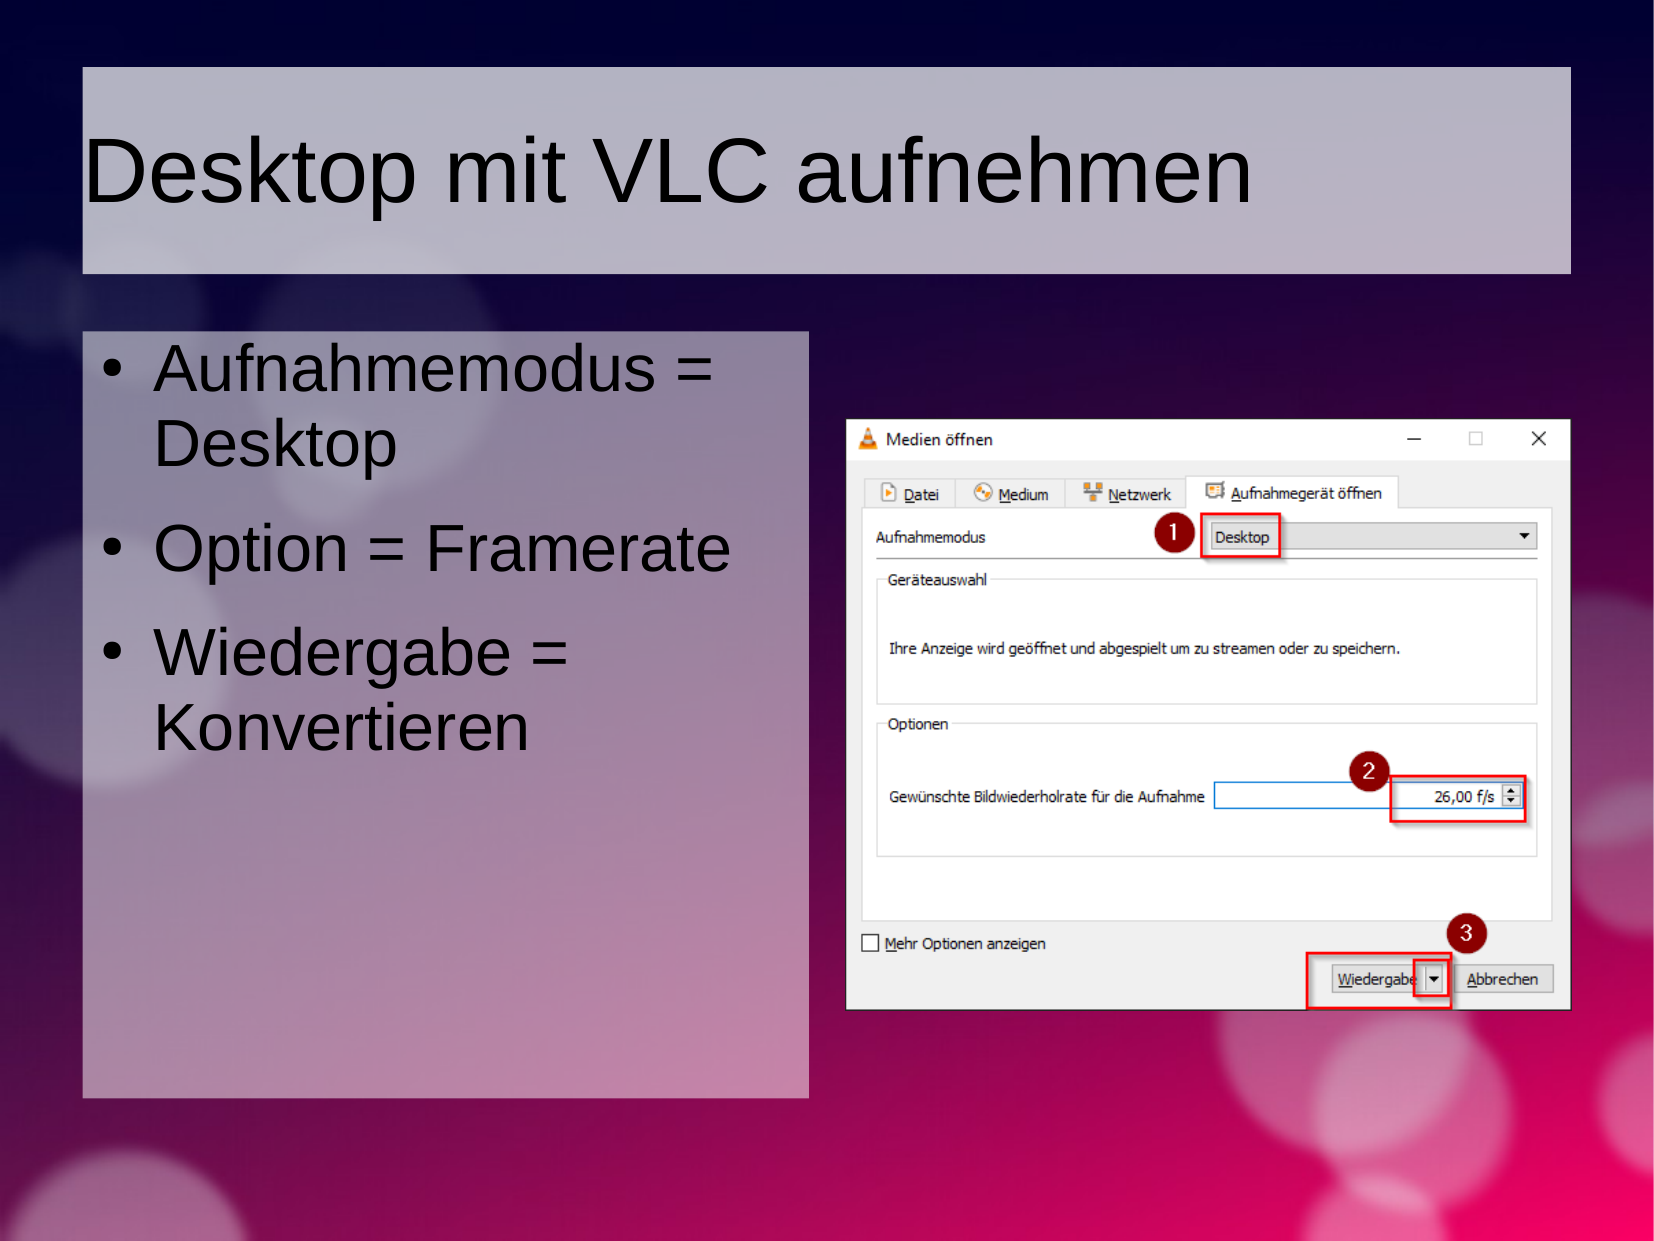

# Desktop mit VLC aufnehmen
Aufnahmemodus = Desktop
Option = Framerate
Wiedergabe = Konvertieren